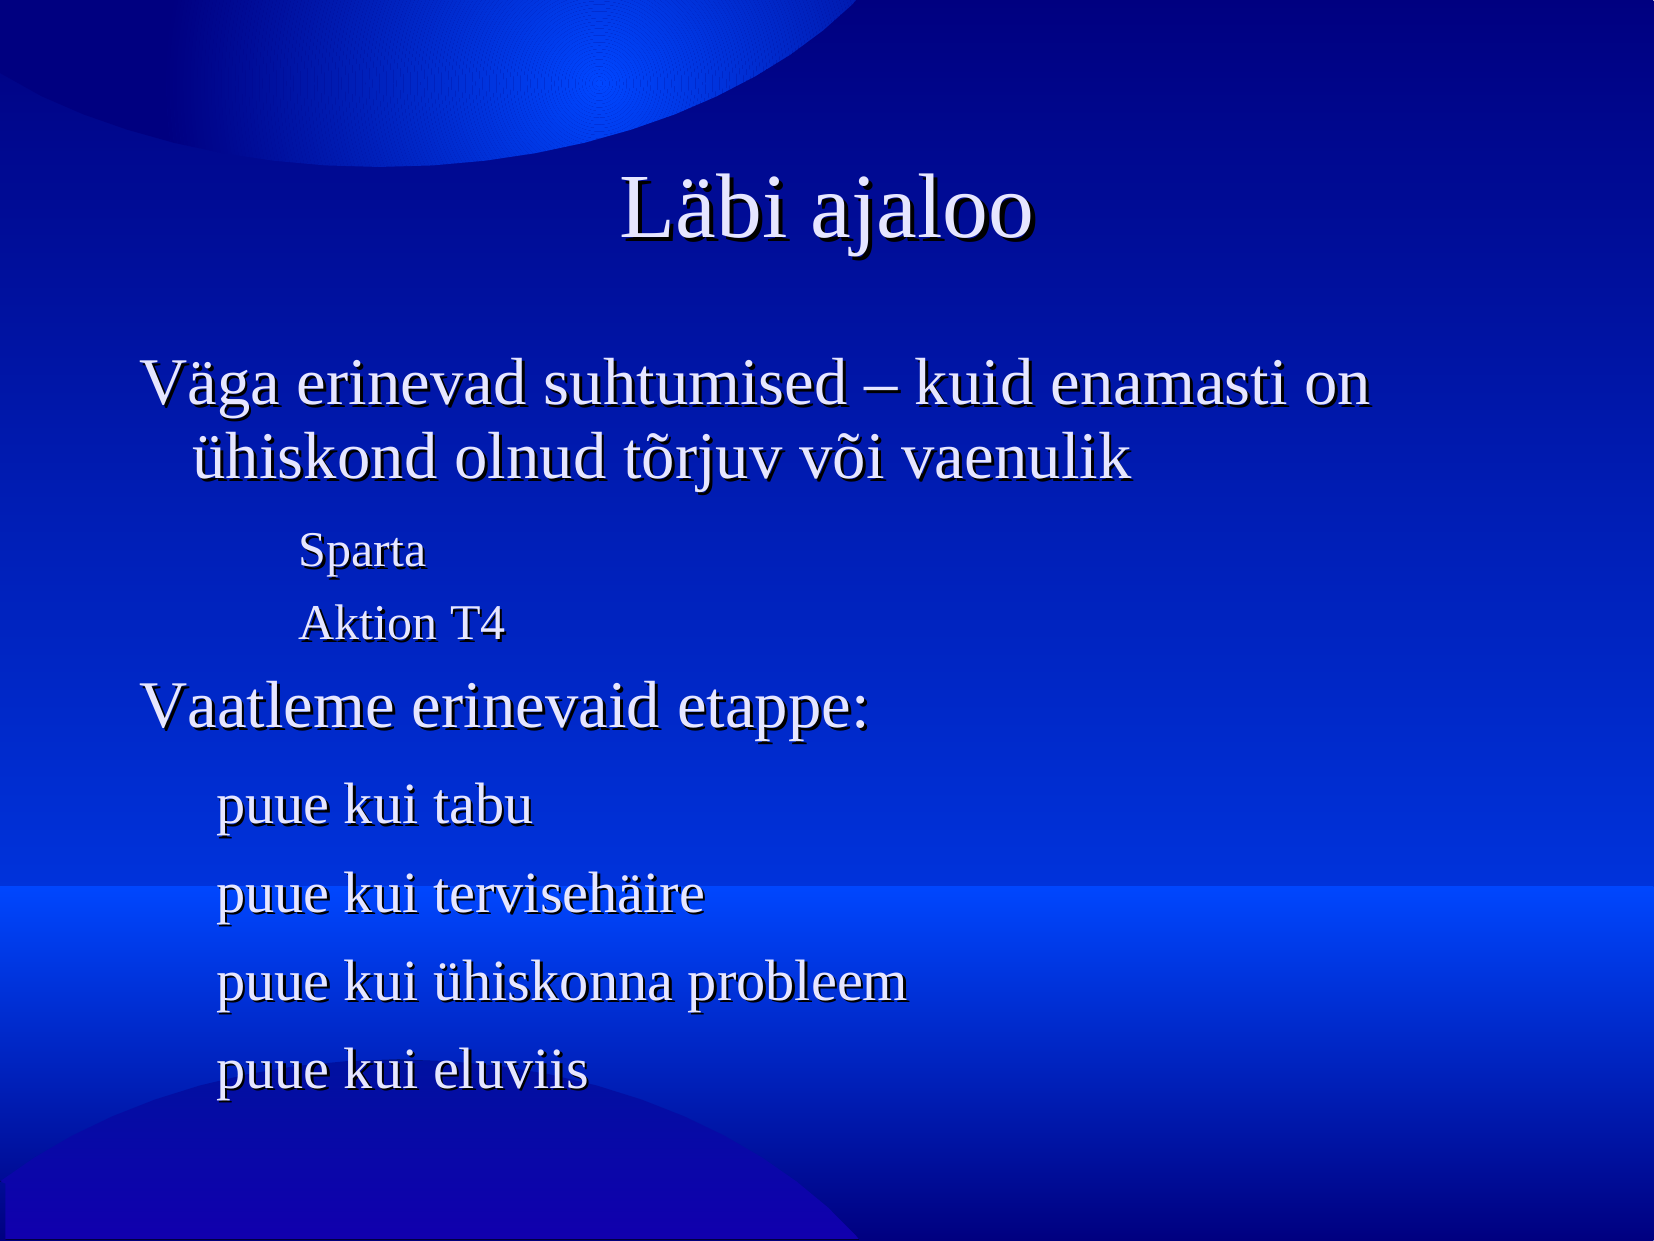

# Läbi ajaloo
Väga erinevad suhtumised – kuid enamasti on ühiskond olnud tõrjuv või vaenulik
Sparta
Aktion T4
Vaatleme erinevaid etappe:
puue kui tabu
puue kui tervisehäire
puue kui ühiskonna probleem
puue kui eluviis